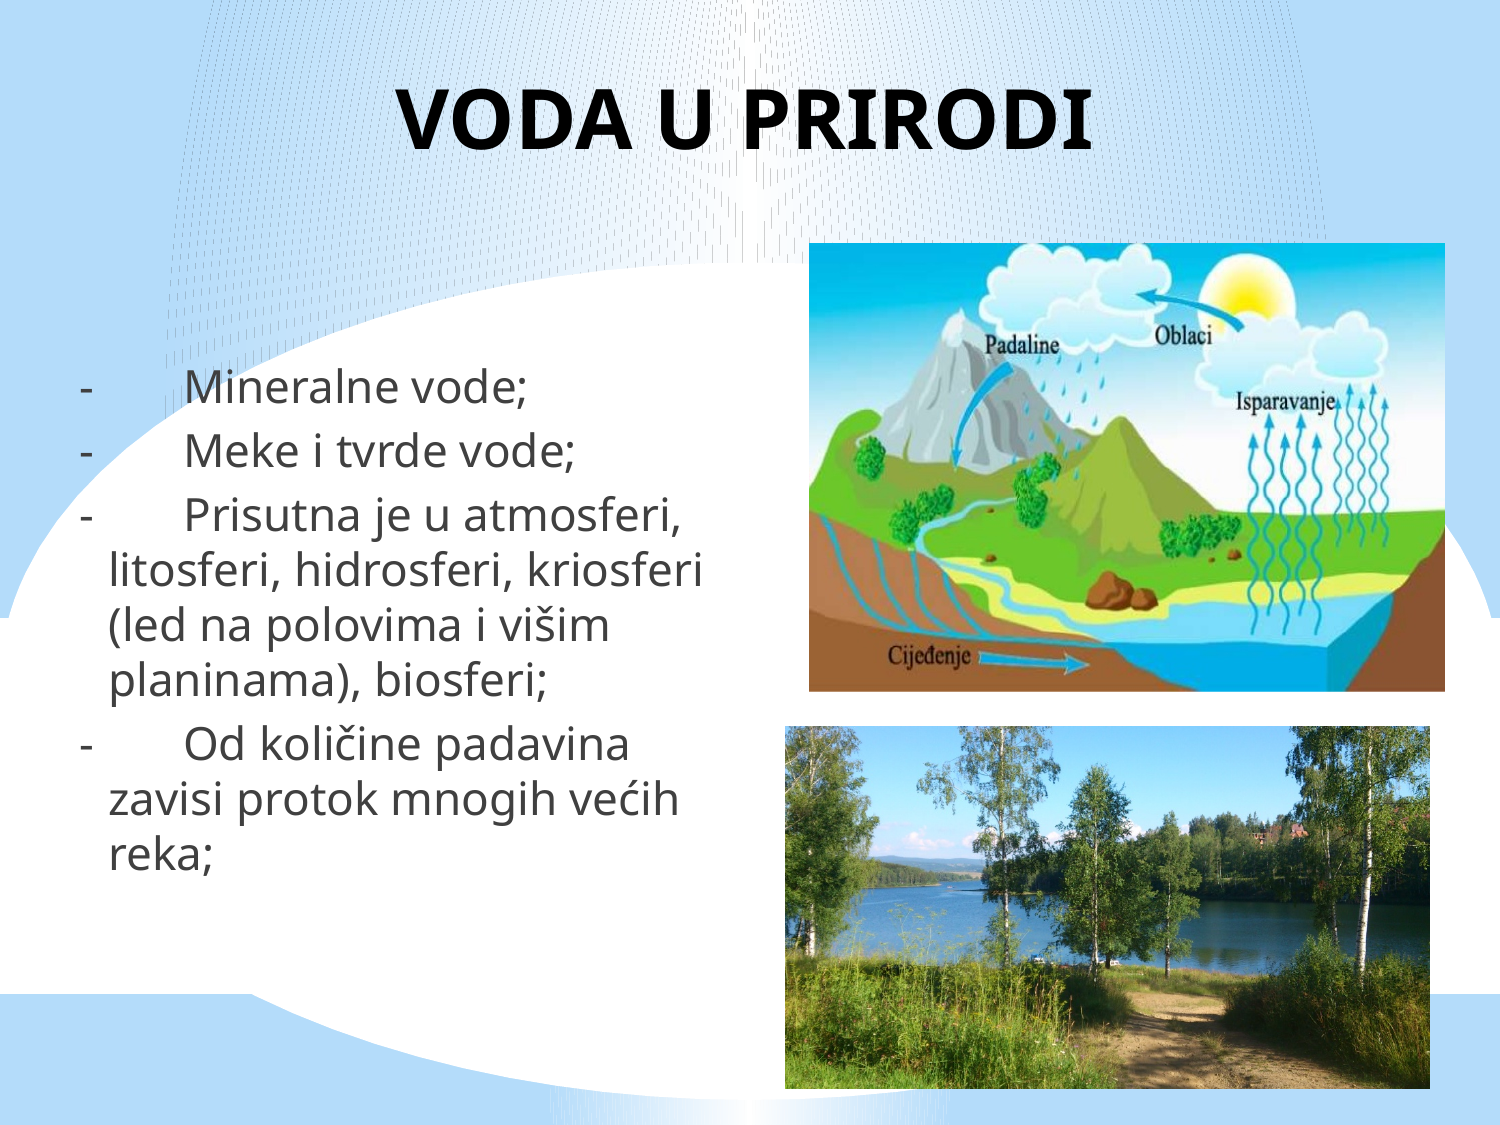

# VODA U PRIRODI
-	Mineralne vode;
-	Meke i tvrde vode;
-	Prisutna je u atmosferi, litosferi, hidrosferi, kriosferi (led na polovima i višim planinama), biosferi;
-	Od količine padavina zavisi protok mnogih većih reka;